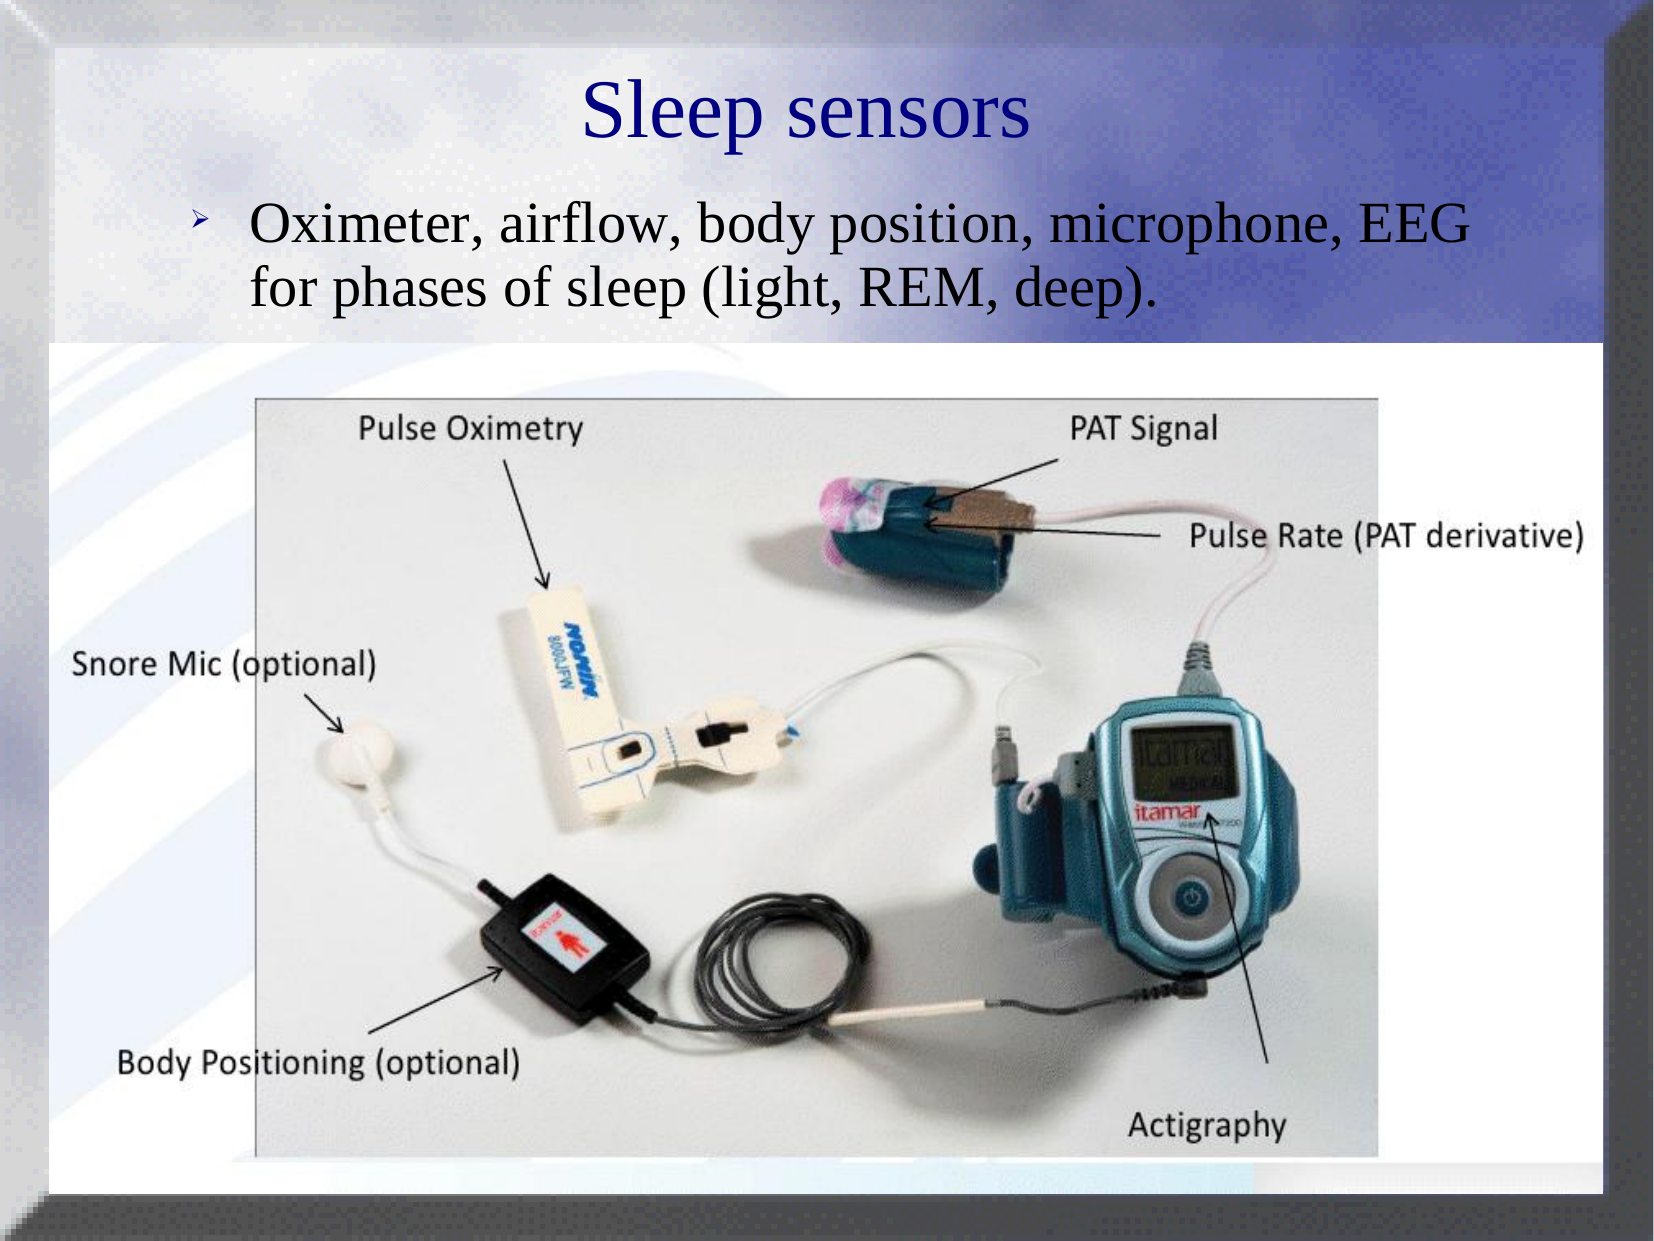

# Sleep sensors
Oximeter, airflow, body position, microphone, EEG for phases of sleep (light, REM, deep).